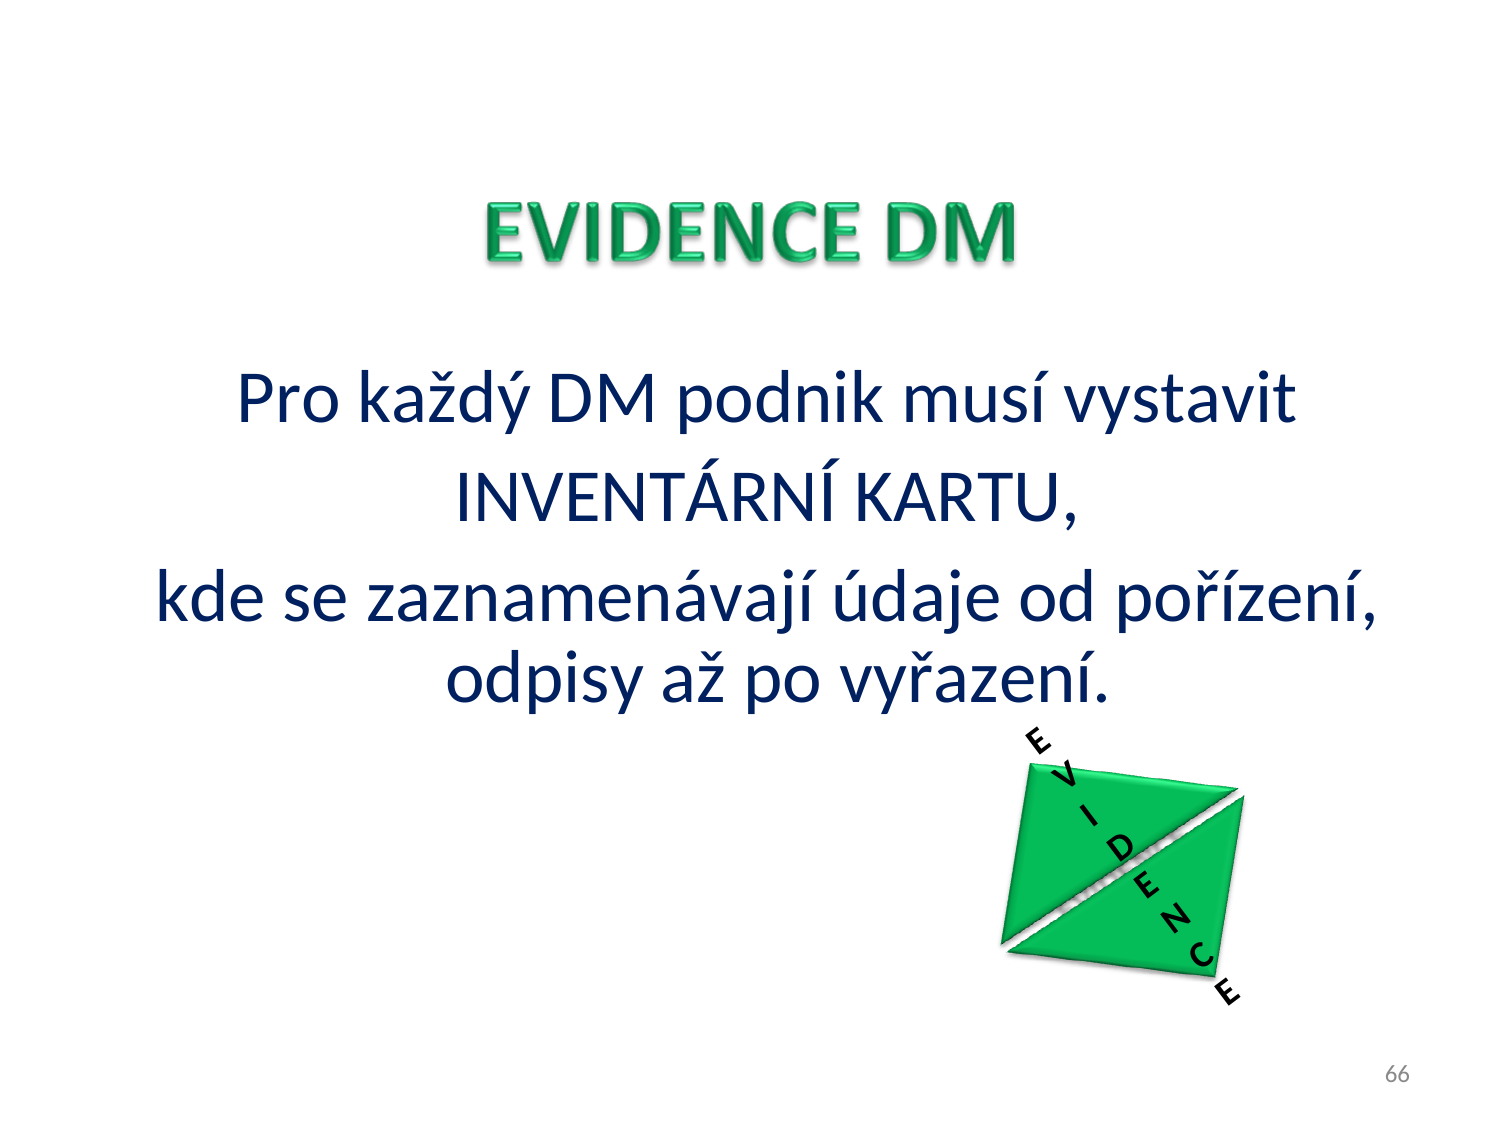

# Pro každý DM podnik musí vystavit
INVENTÁRNÍ KARTU,
kde se zaznamenávají údaje od pořízení, odpisy až po vyřazení.
EVIDENCE